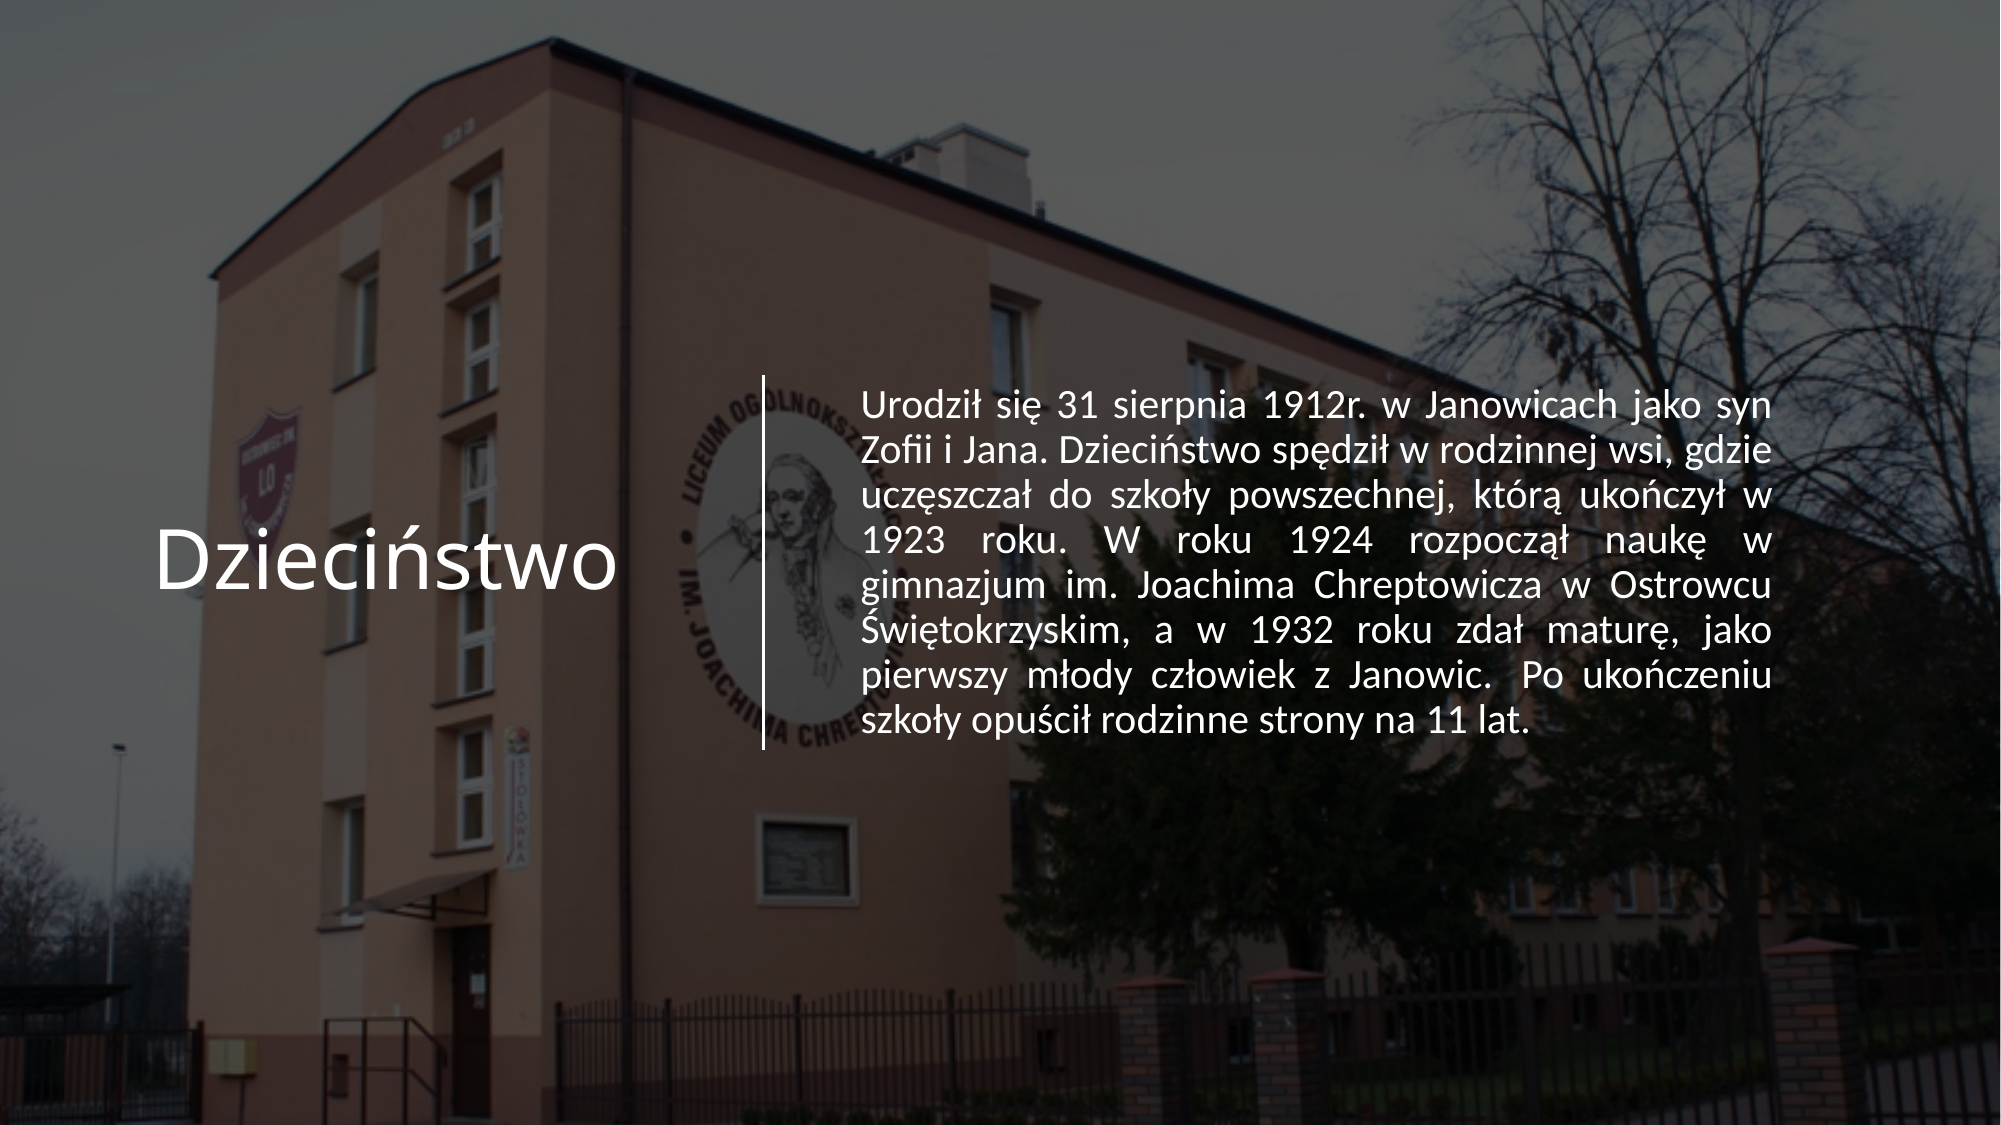

# Dzieciństwo
Urodził się 31 sierpnia 1912r. w Janowicach jako syn Zofii i Jana. Dzieciństwo spędził w rodzinnej wsi, gdzie uczęszczał do szkoły powszechnej, którą ukończył w 1923 roku. W roku 1924 rozpoczął naukę w gimnazjum im. Joachima Chreptowicza w Ostrowcu Świętokrzyskim, a w 1932 roku zdał maturę, jako pierwszy młody człowiek z Janowic.  Po ukończeniu szkoły opuścił rodzinne strony na 11 lat.